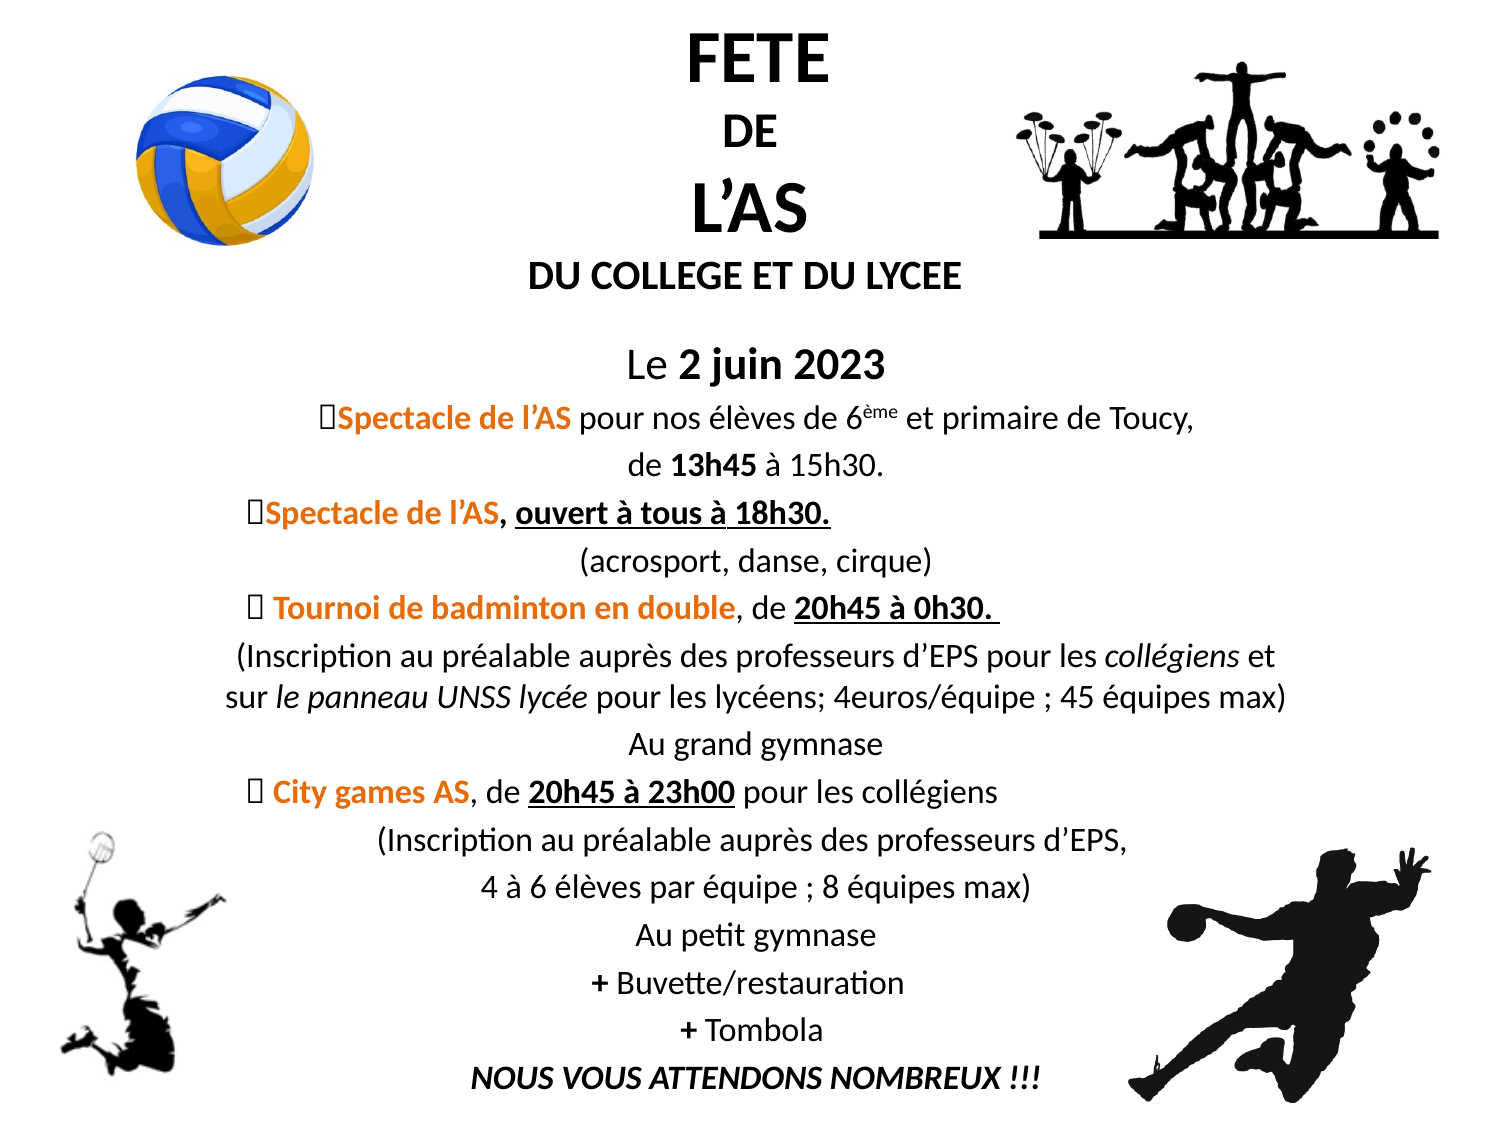

FETE
DE
L’AS
DU COLLEGE ET DU LYCEE
# Le 2 juin 2023
Spectacle de l’AS pour nos élèves de 6ème et primaire de Toucy,
de 13h45 à 15h30.
 Spectacle de l’AS, ouvert à tous à 18h30.
(acrosport, danse, cirque)
  Tournoi de badminton en double, de 20h45 à 0h30.
(Inscription au préalable auprès des professeurs d’EPS pour les collégiens et sur le panneau UNSS lycée pour les lycéens; 4euros/équipe ; 45 équipes max)
Au grand gymnase
  City games AS, de 20h45 à 23h00 pour les collégiens
(Inscription au préalable auprès des professeurs d’EPS,
4 à 6 élèves par équipe ; 8 équipes max)
Au petit gymnase
+ Buvette/restauration
+ Tombola
NOUS VOUS ATTENDONS NOMBREUX !!!